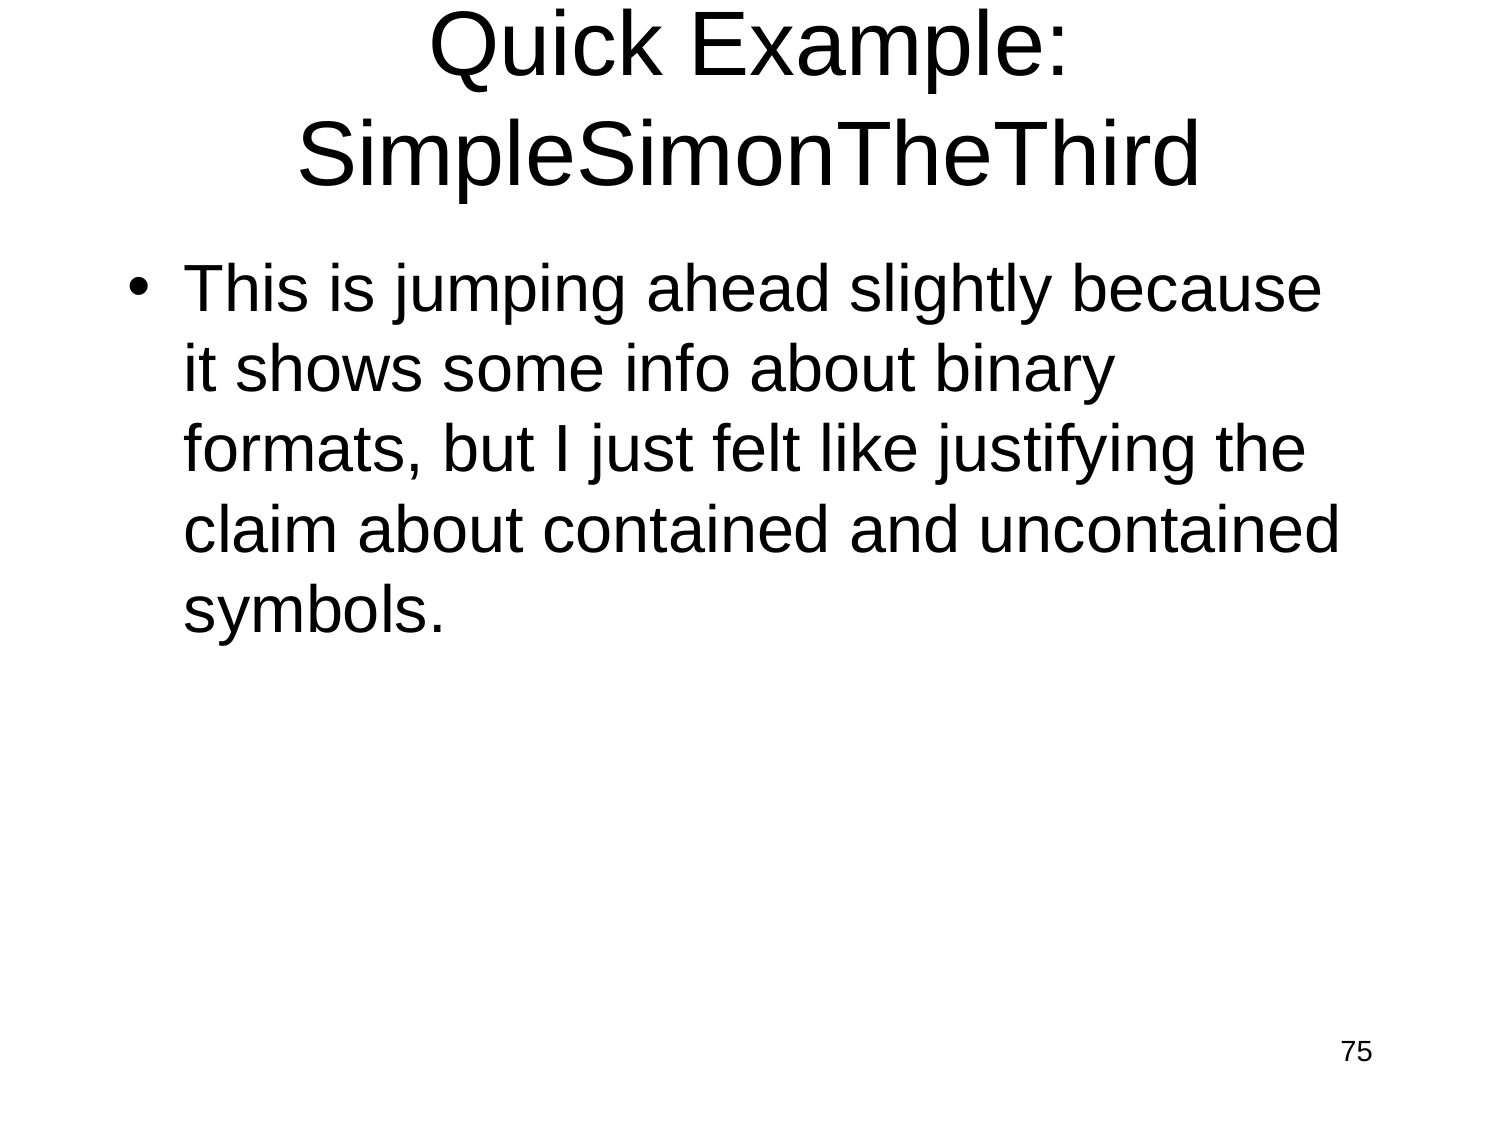

# Quick Example: SimpleSimonTheThird
This is jumping ahead slightly because it shows some info about binary formats, but I just felt like justifying the claim about contained and uncontained symbols.